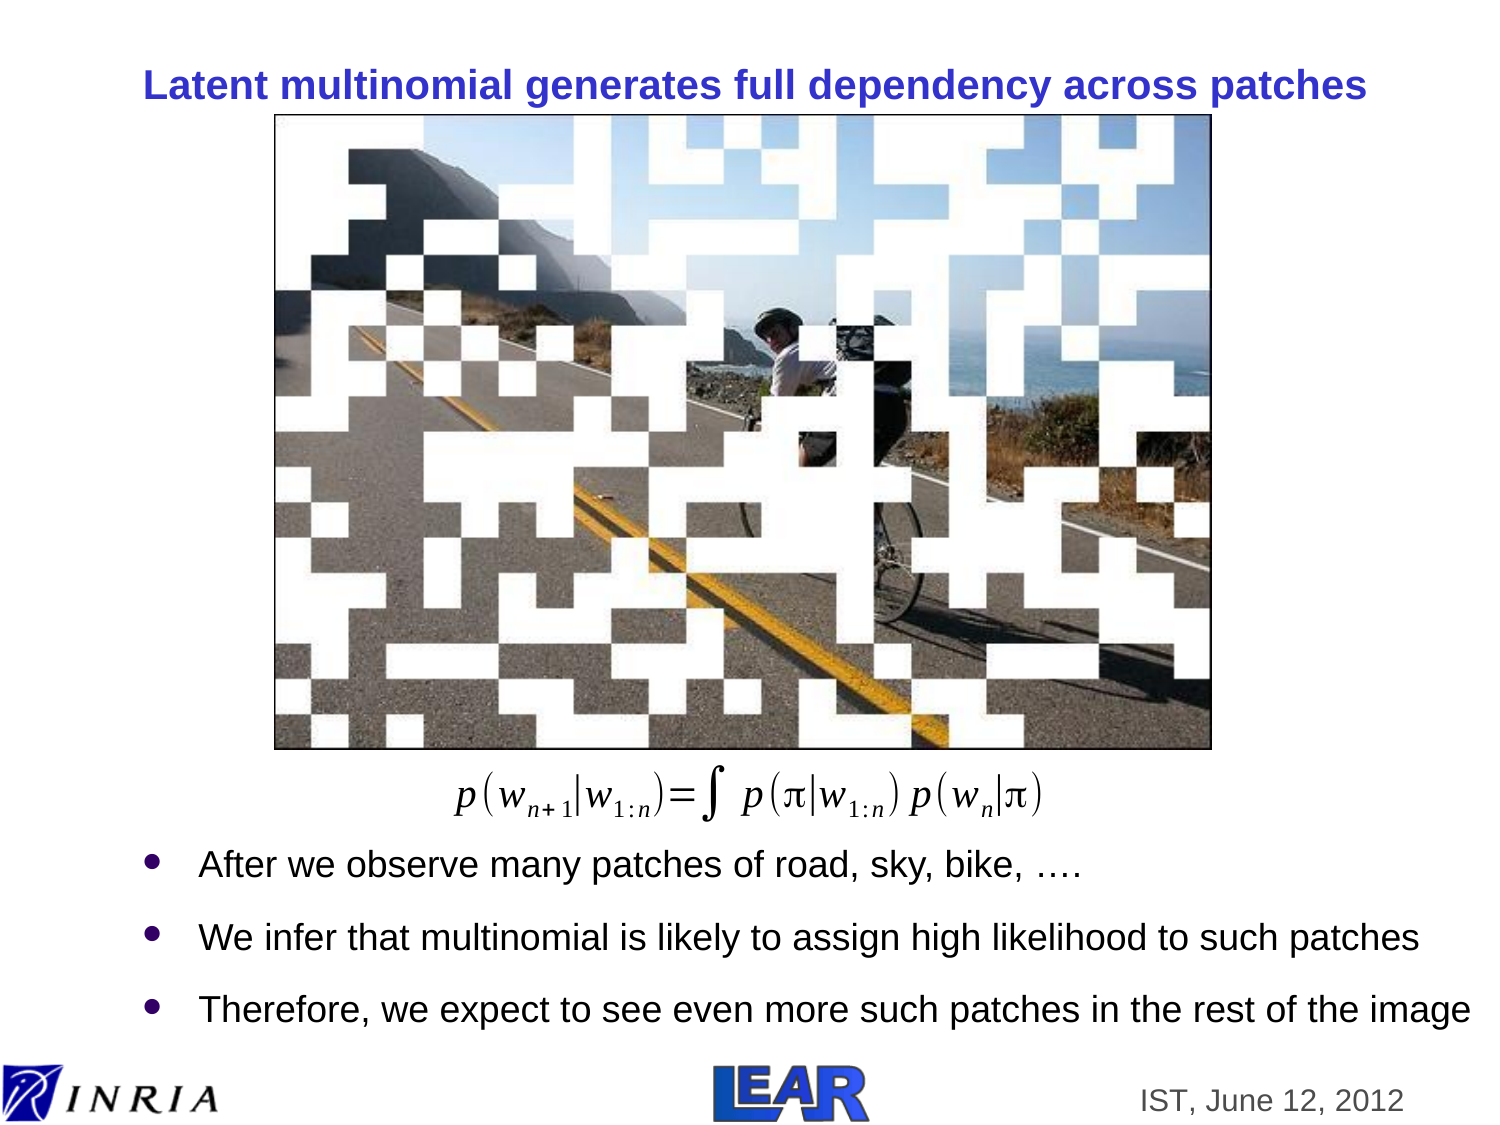

# Latent multinomial generates full dependency across patches
After we observe many patches of road, sky, bike, ….
We infer that multinomial is likely to assign high likelihood to such patches
Therefore, we expect to see even more such patches in the rest of the image